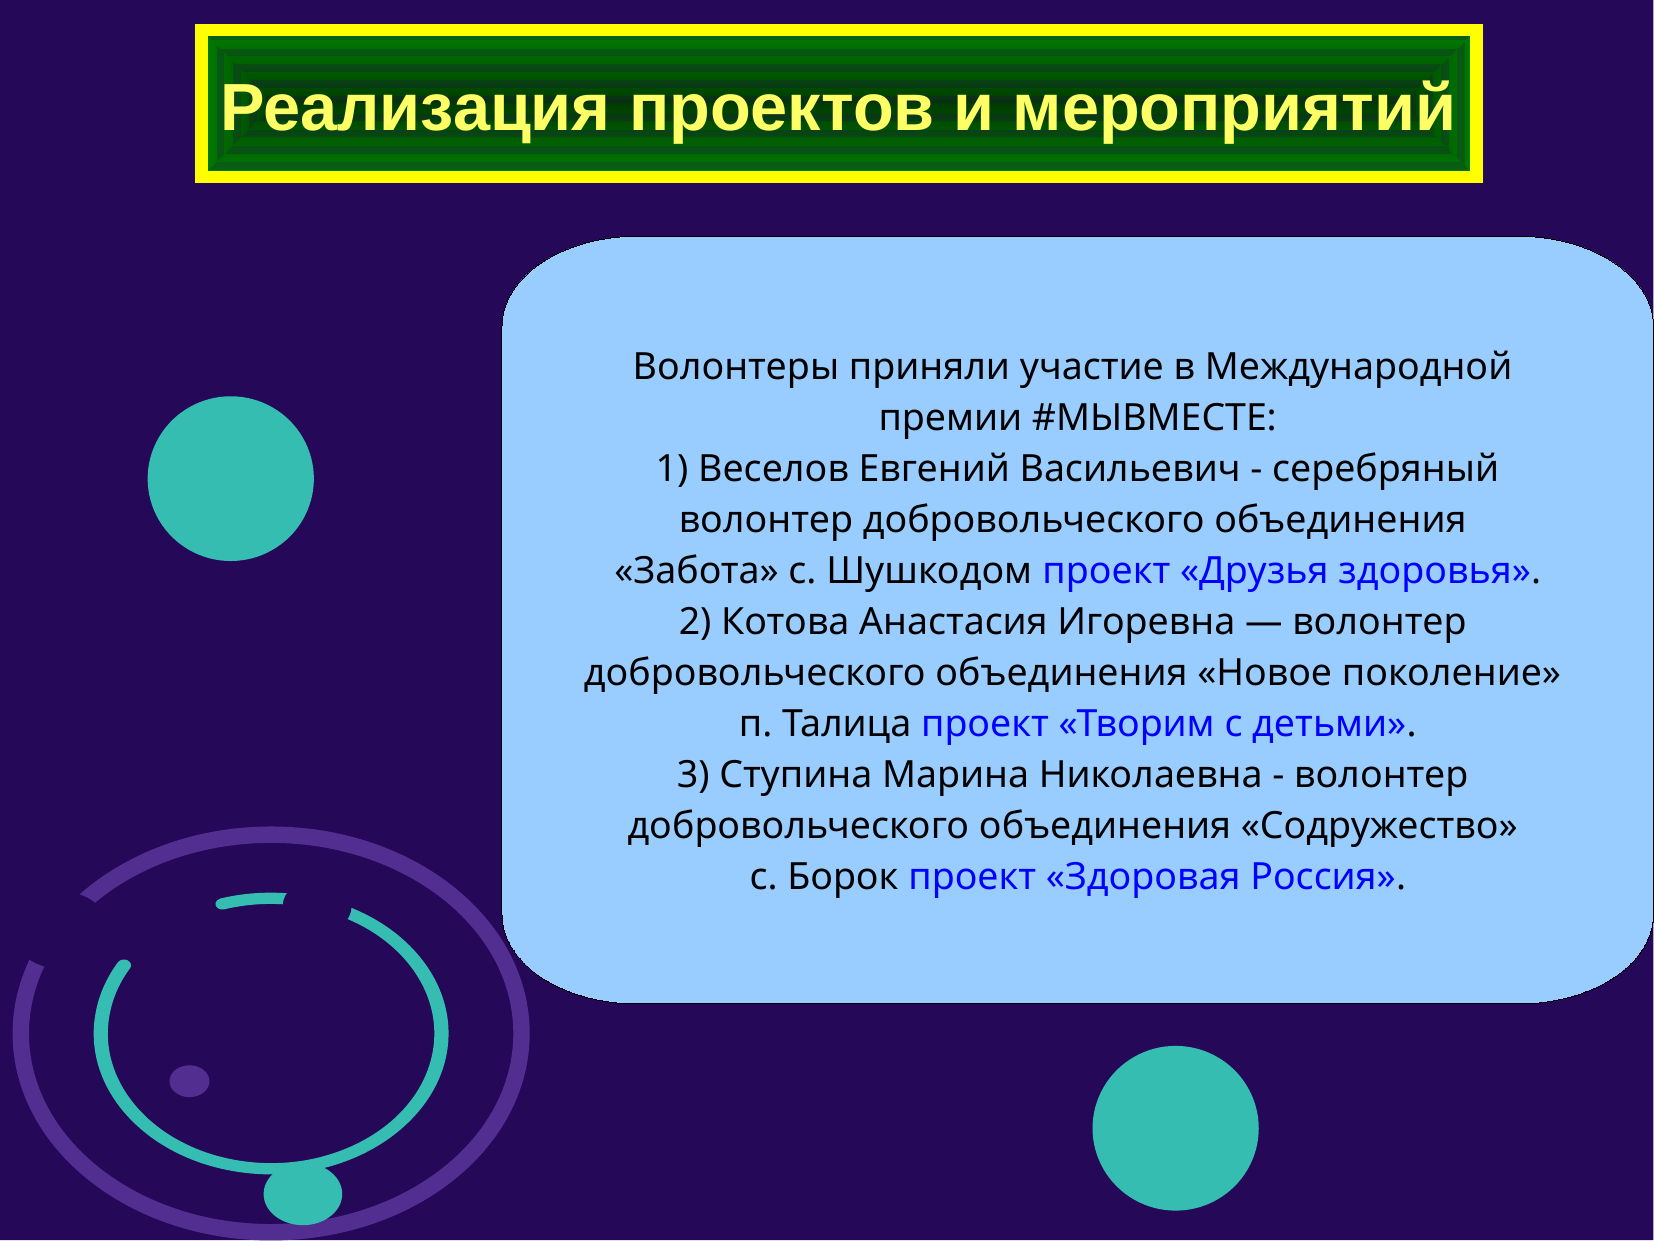

Реализация проектов и мероприятий
Волонтеры приняли участие в Международной
премии #МЫВМЕСТЕ:
1) Веселов Евгений Васильевич - серебряный
волонтер добровольческого объединения
«Забота» с. Шушкодом проект «Друзья здоровья».
2) Котова Анастасия Игоревна — волонтер
добровольческого объединения «Новое поколение»
п. Талица проект «Творим с детьми».
3) Ступина Марина Николаевна - волонтер
добровольческого объединения «Содружество»
с. Борок проект «Здоровая Россия».